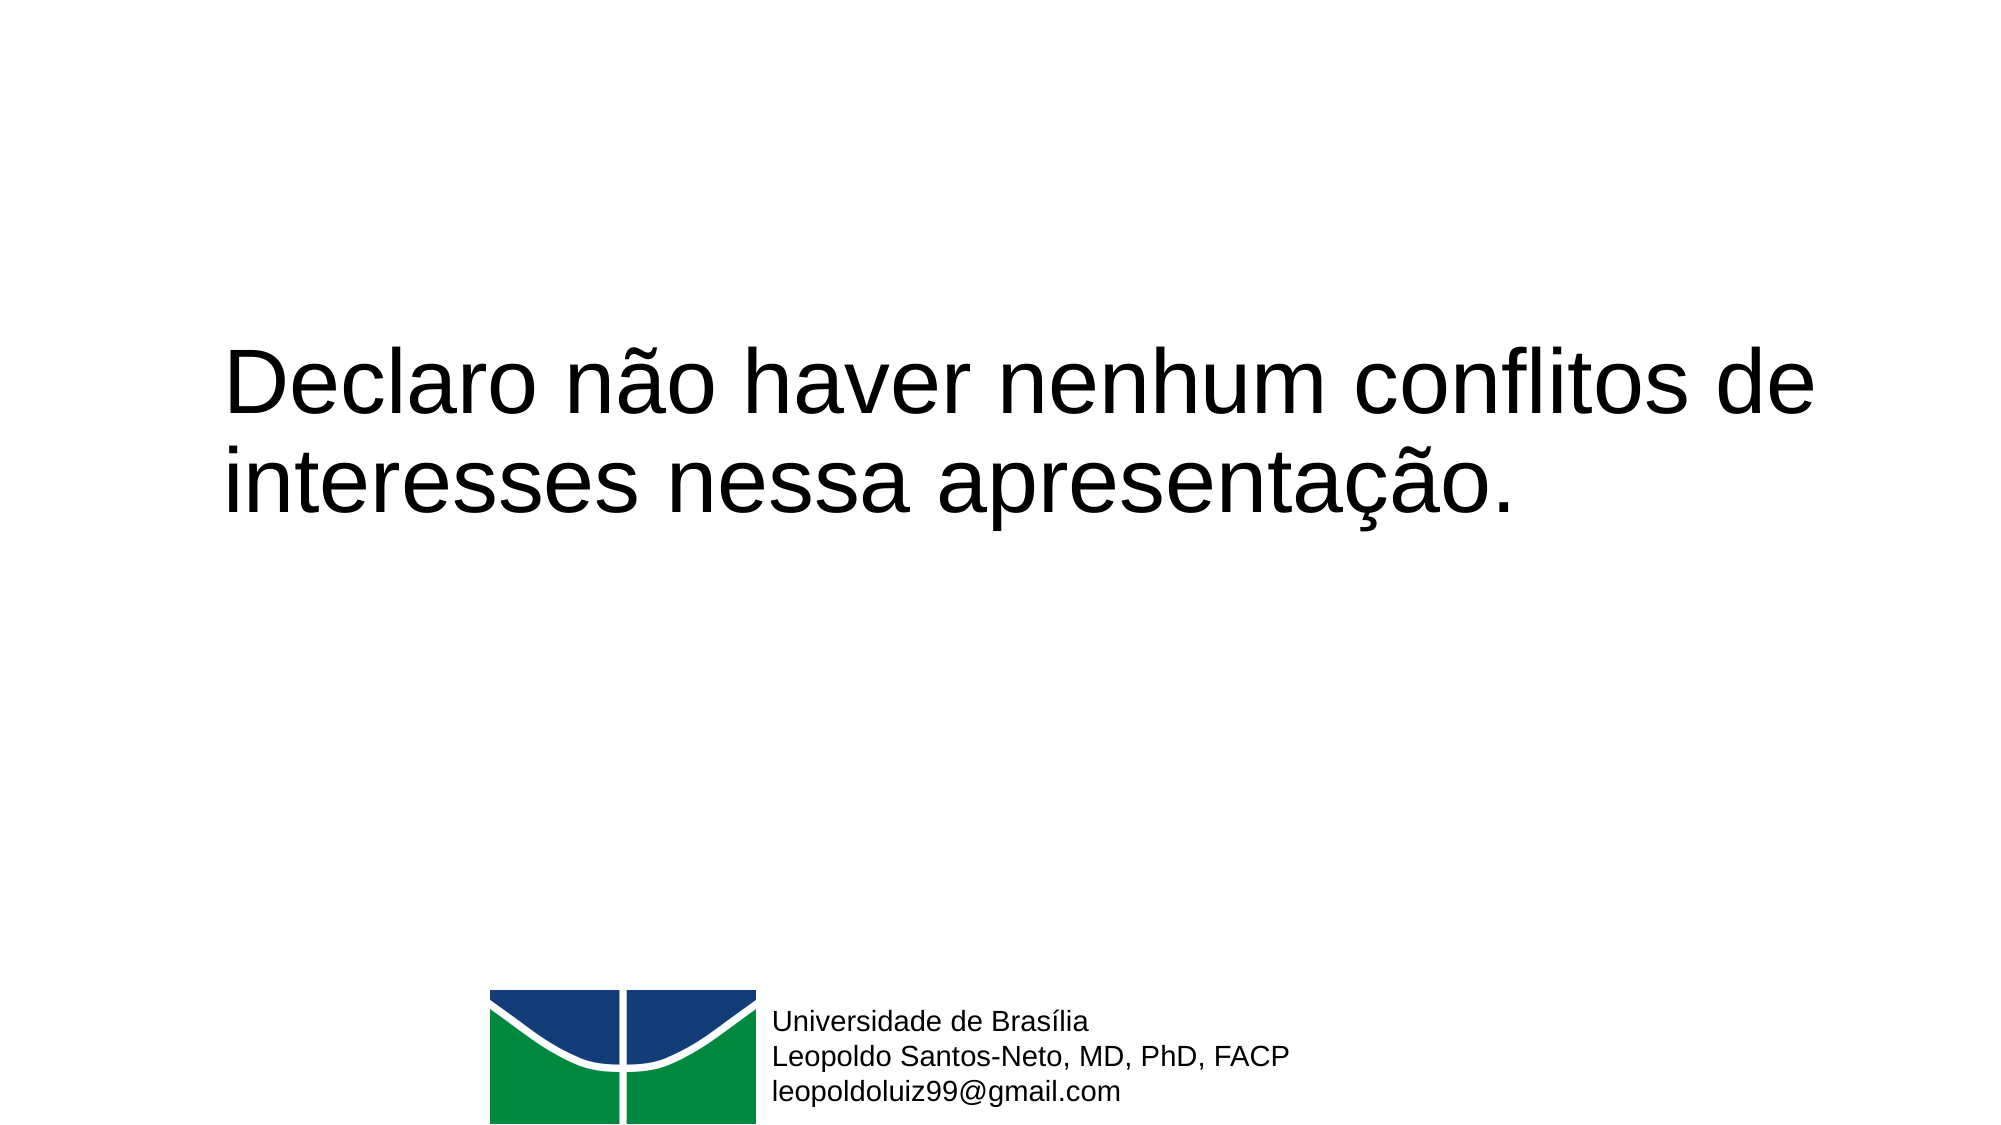

# Declaro não haver nenhum conflitos de interesses nessa apresentação.
Universidade de Brasília
Leopoldo Santos-Neto, MD, PhD, FACP
leopoldoluiz99@gmail.com